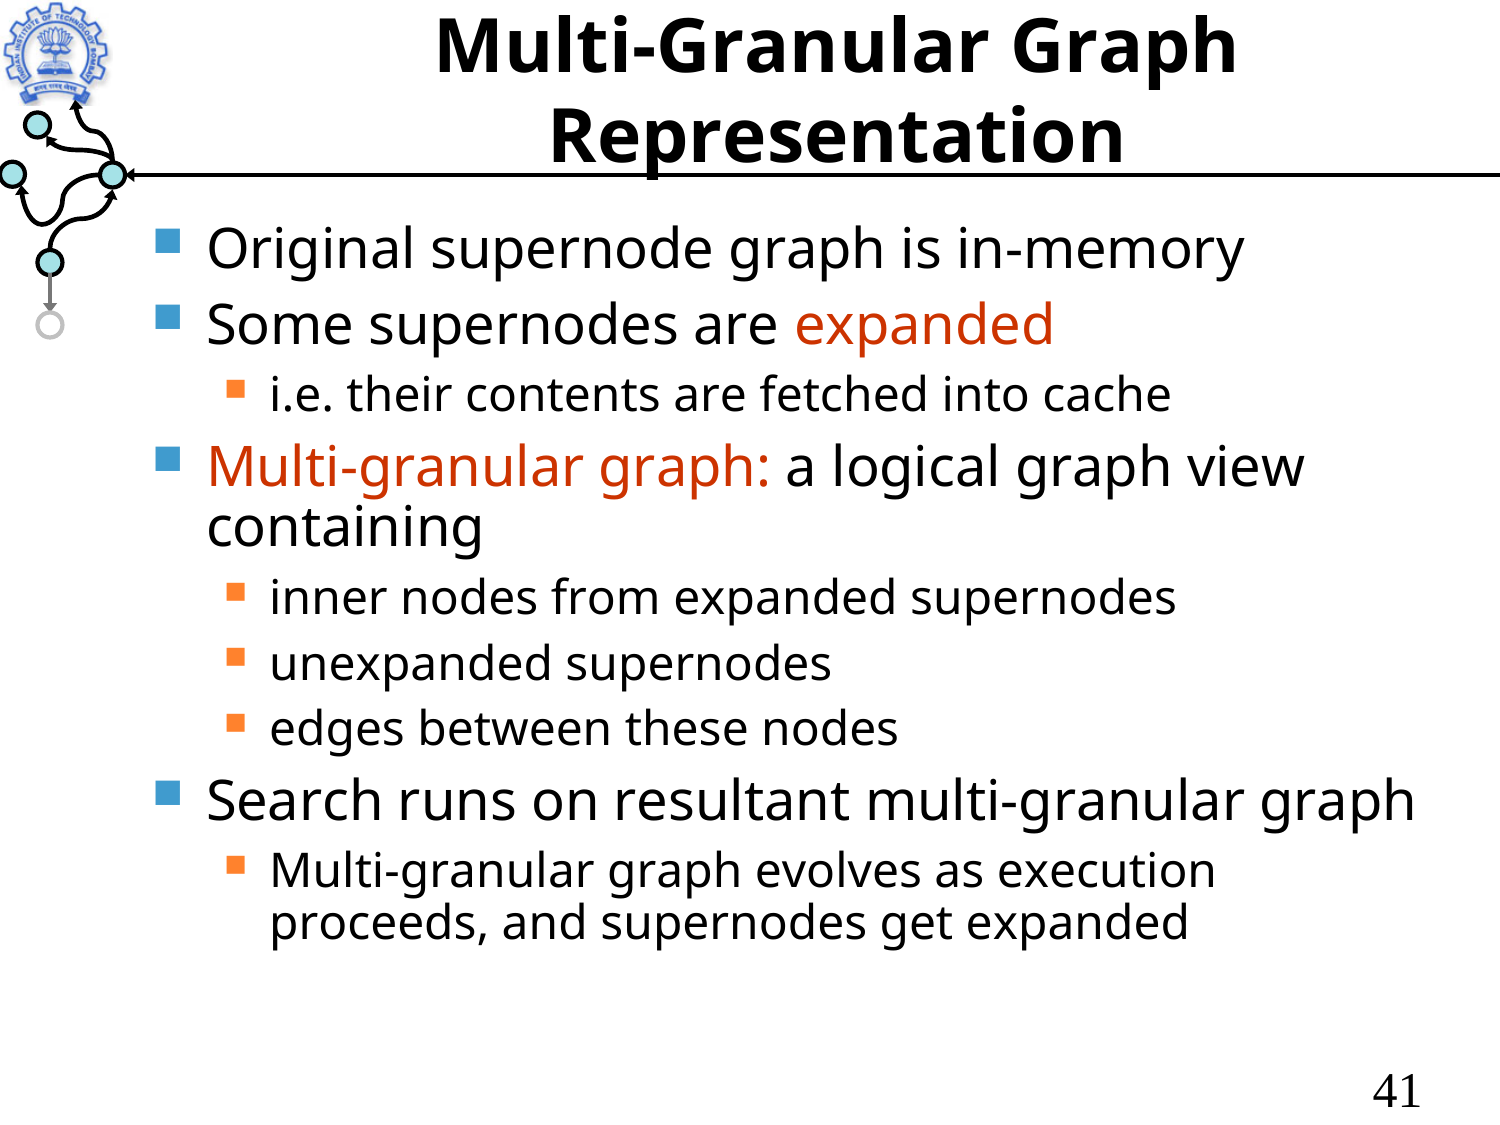

# Multi-Granular Graph Representation
Original supernode graph is in-memory
Some supernodes are expanded
i.e. their contents are fetched into cache
Multi-granular graph: a logical graph view containing
inner nodes from expanded supernodes
unexpanded supernodes
edges between these nodes
Search runs on resultant multi-granular graph
Multi-granular graph evolves as execution proceeds, and supernodes get expanded
41